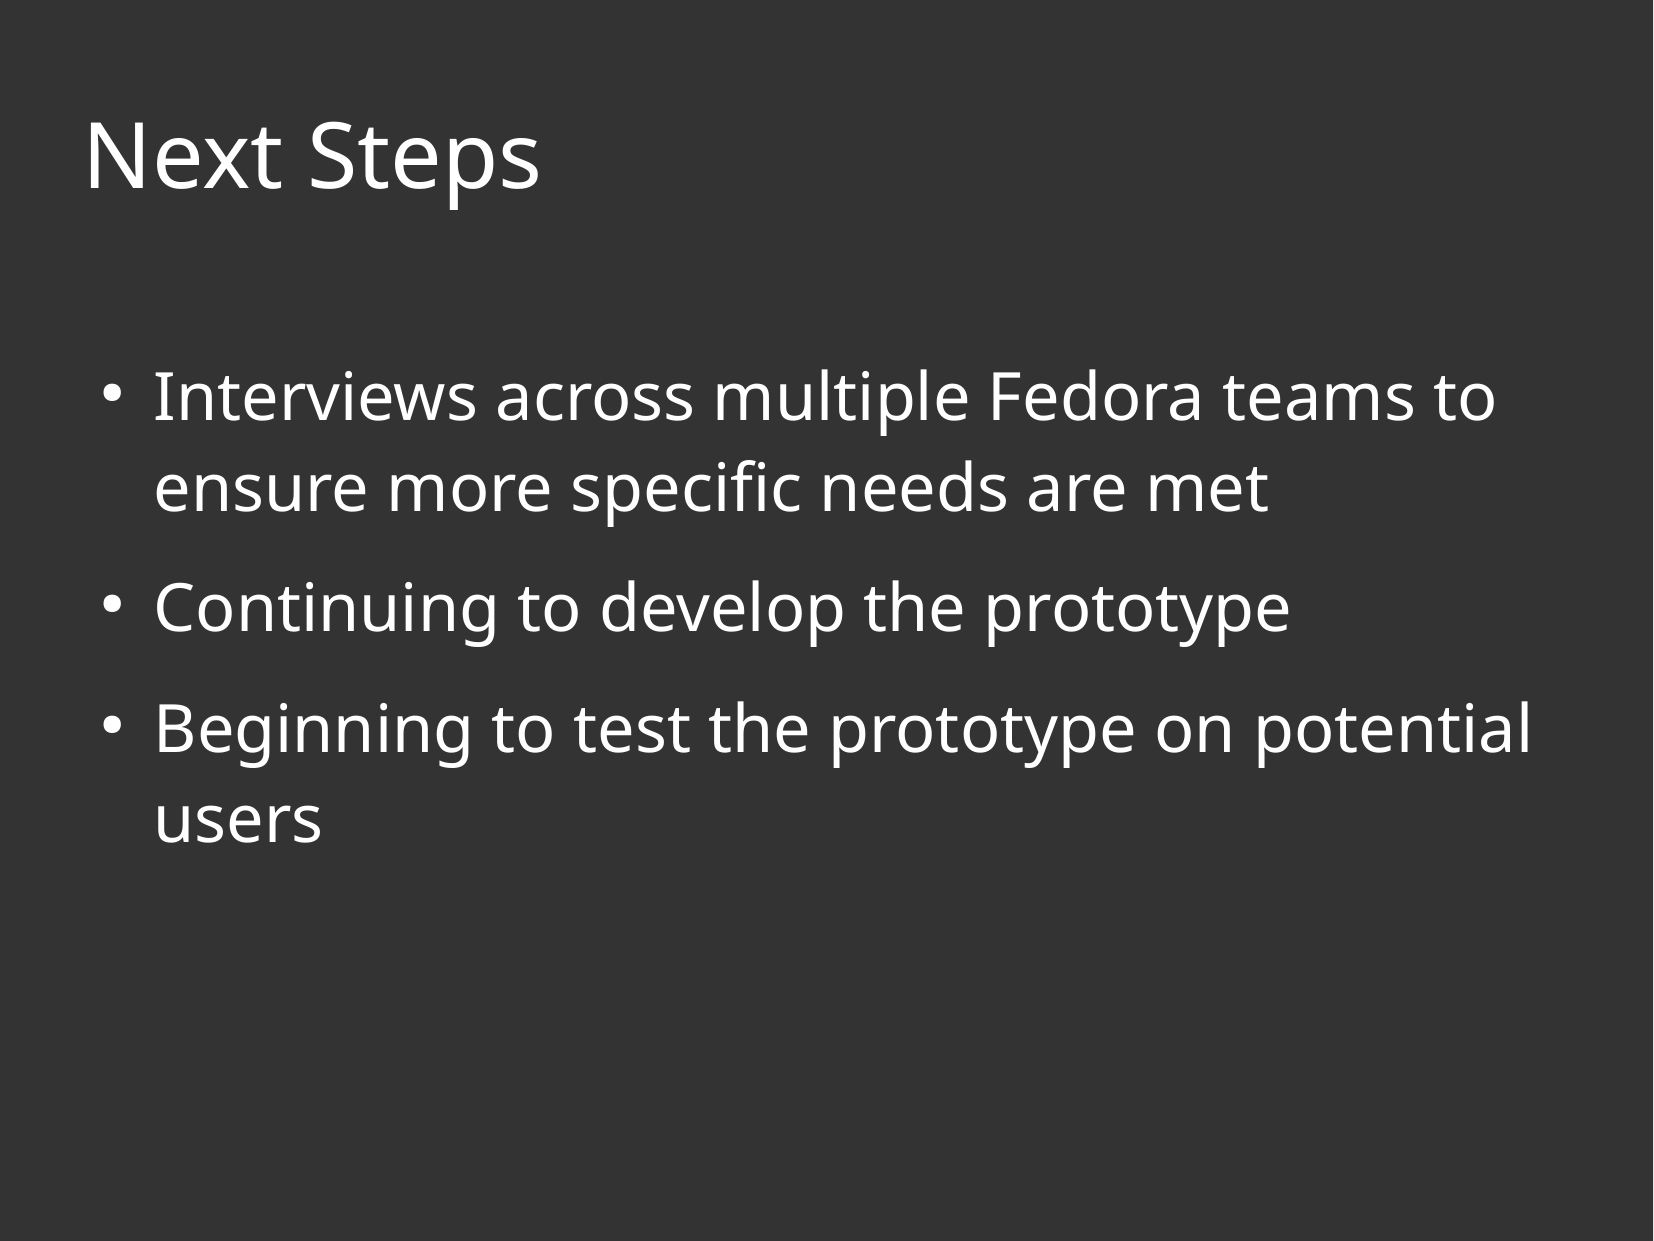

# Next Steps
Interviews across multiple Fedora teams to ensure more specific needs are met
Continuing to develop the prototype
Beginning to test the prototype on potential users